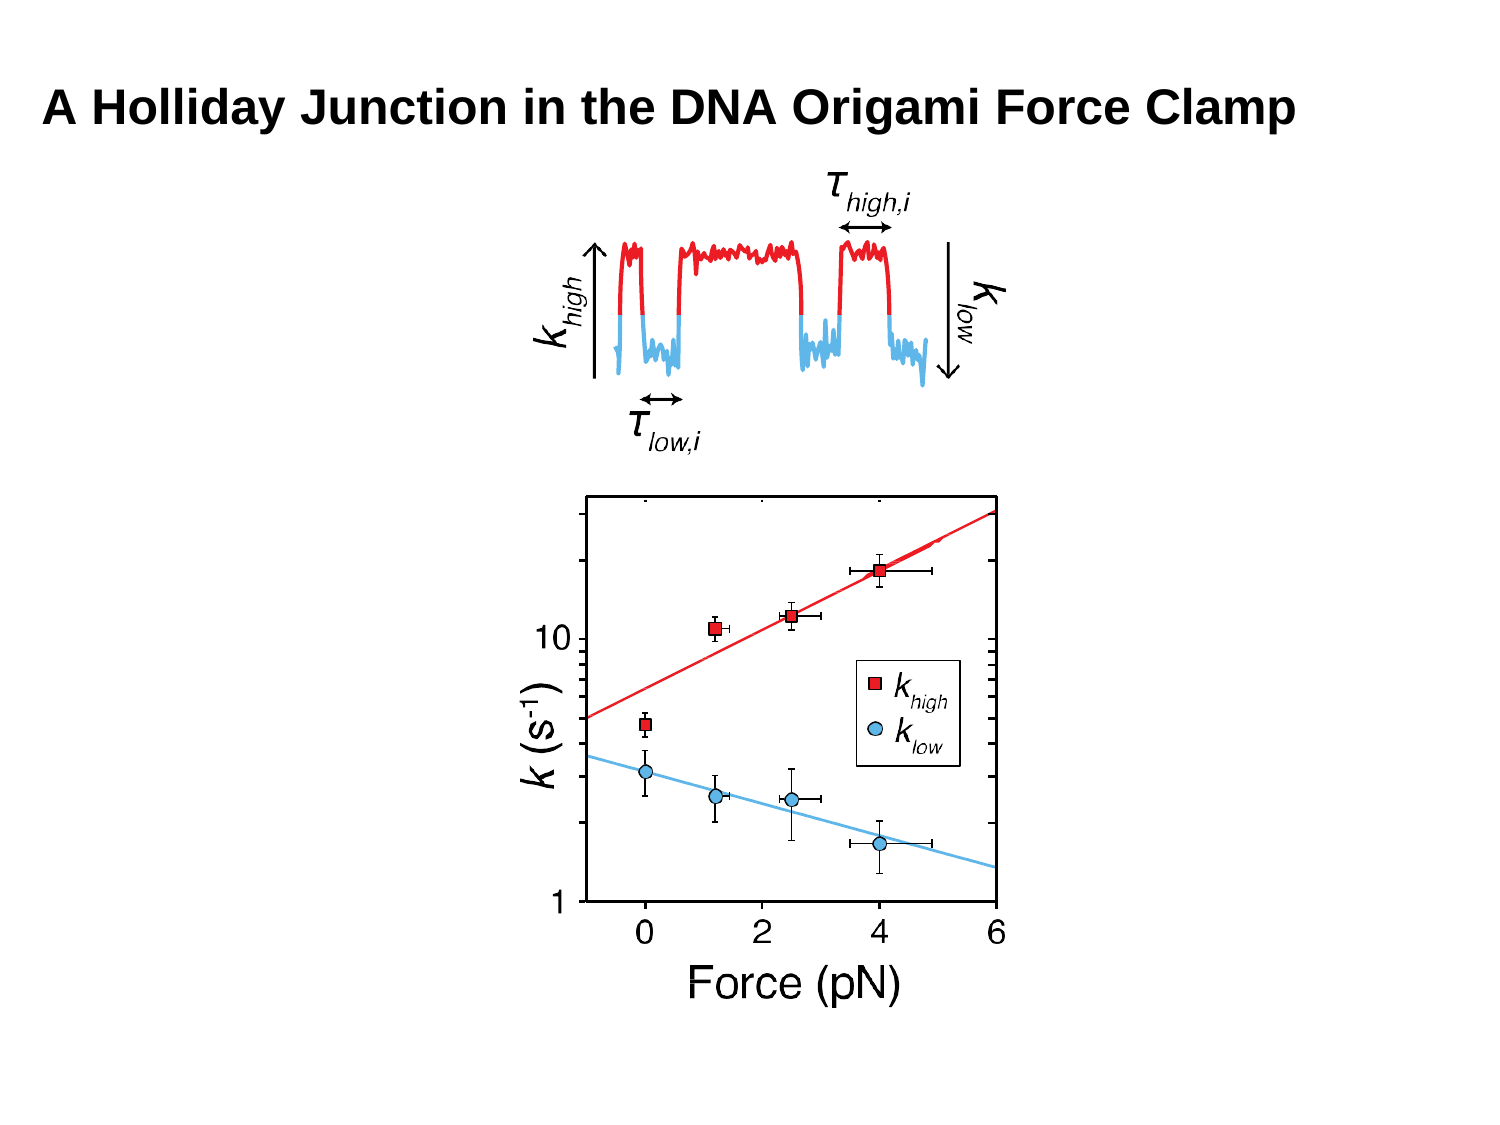

# A Holliday Junction in the DNA Origami Force Clamp